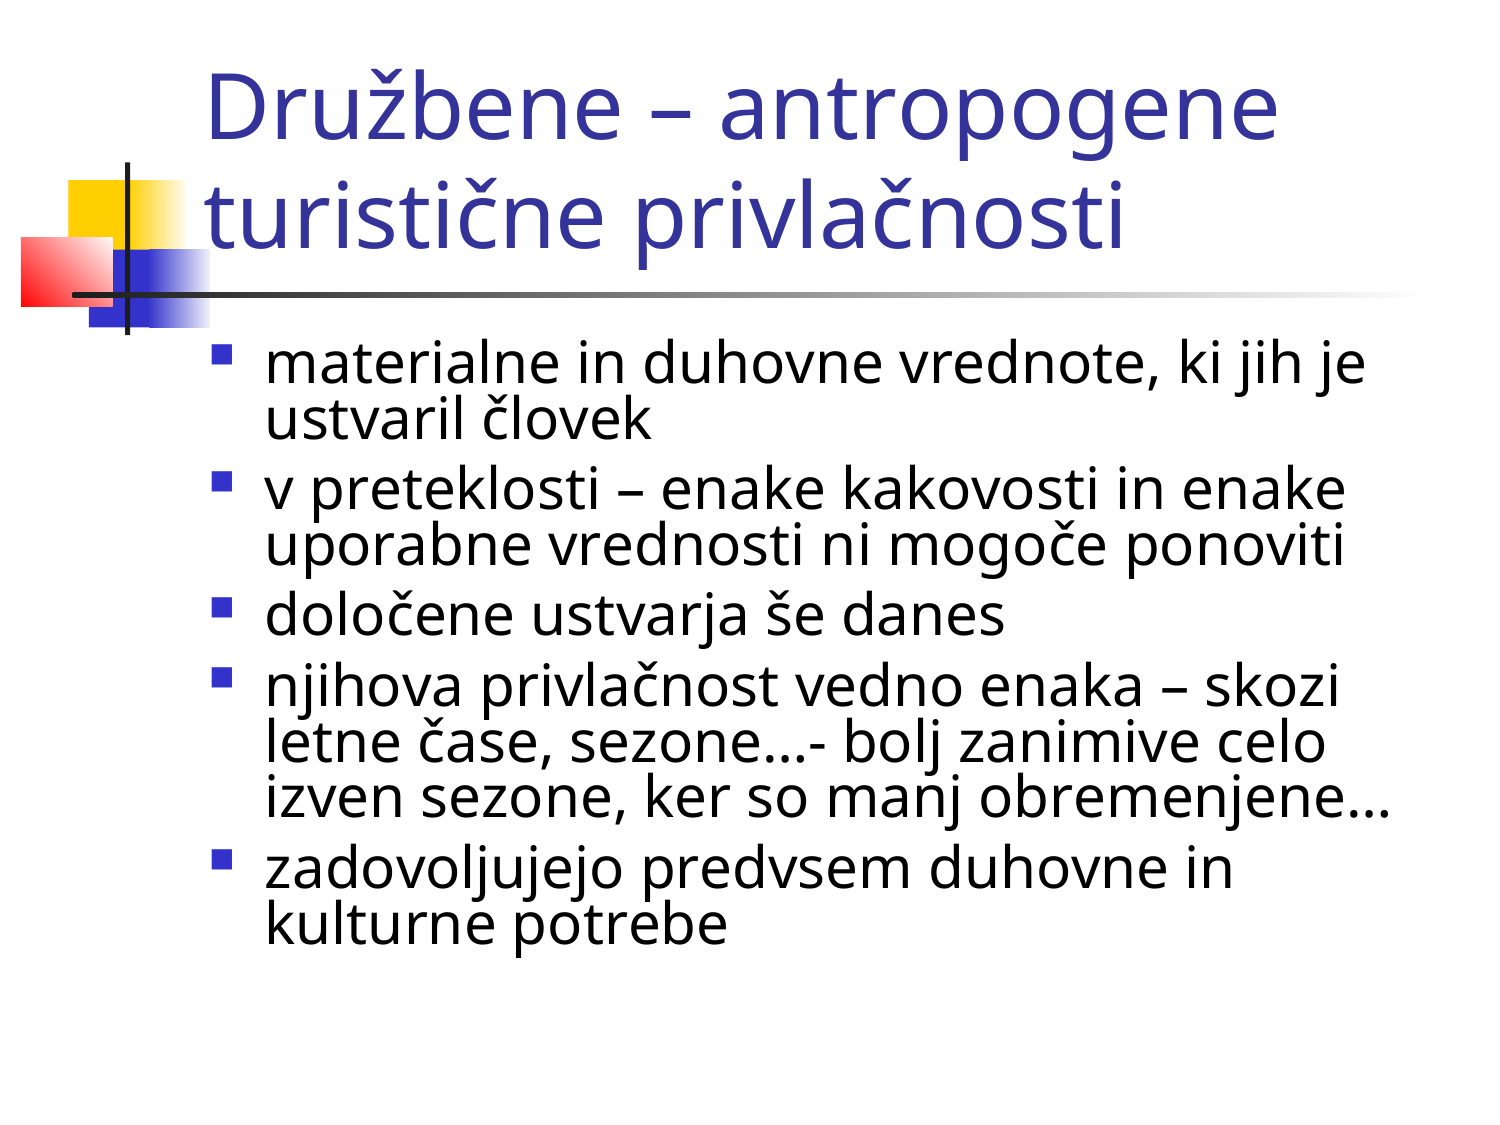

# Družbene – antropogene turistične privlačnosti
materialne in duhovne vrednote, ki jih je ustvaril človek
v preteklosti – enake kakovosti in enake uporabne vrednosti ni mogoče ponoviti
določene ustvarja še danes
njihova privlačnost vedno enaka – skozi letne čase, sezone…- bolj zanimive celo izven sezone, ker so manj obremenjene…
zadovoljujejo predvsem duhovne in kulturne potrebe